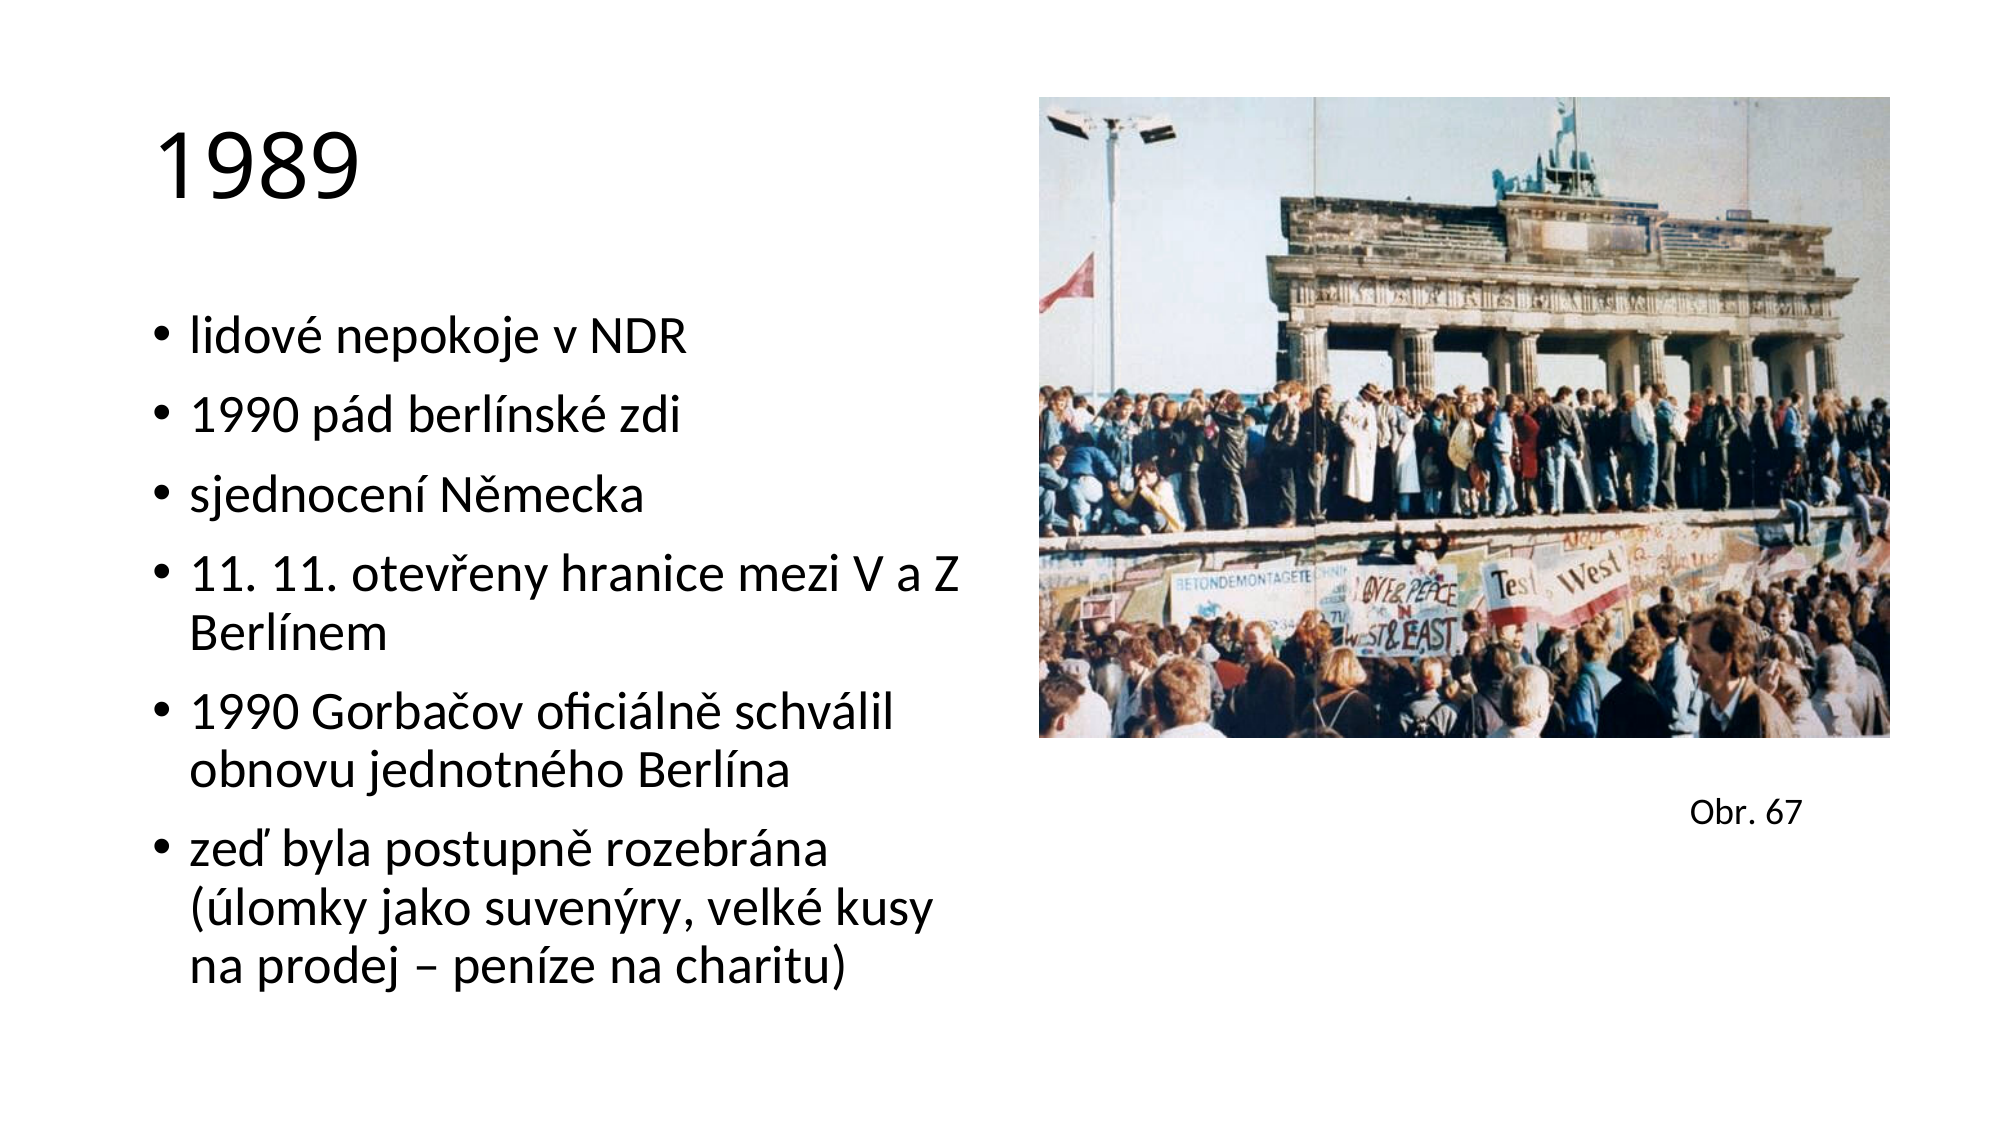

# 1989
lidové nepokoje v NDR
1990 pád berlínské zdi
sjednocení Německa
11. 11. otevřeny hranice mezi V a Z Berlínem
1990 Gorbačov oficiálně schválil obnovu jednotného Berlína
zeď byla postupně rozebrána (úlomky jako suvenýry, velké kusy na prodej – peníze na charitu)
Obr. 67